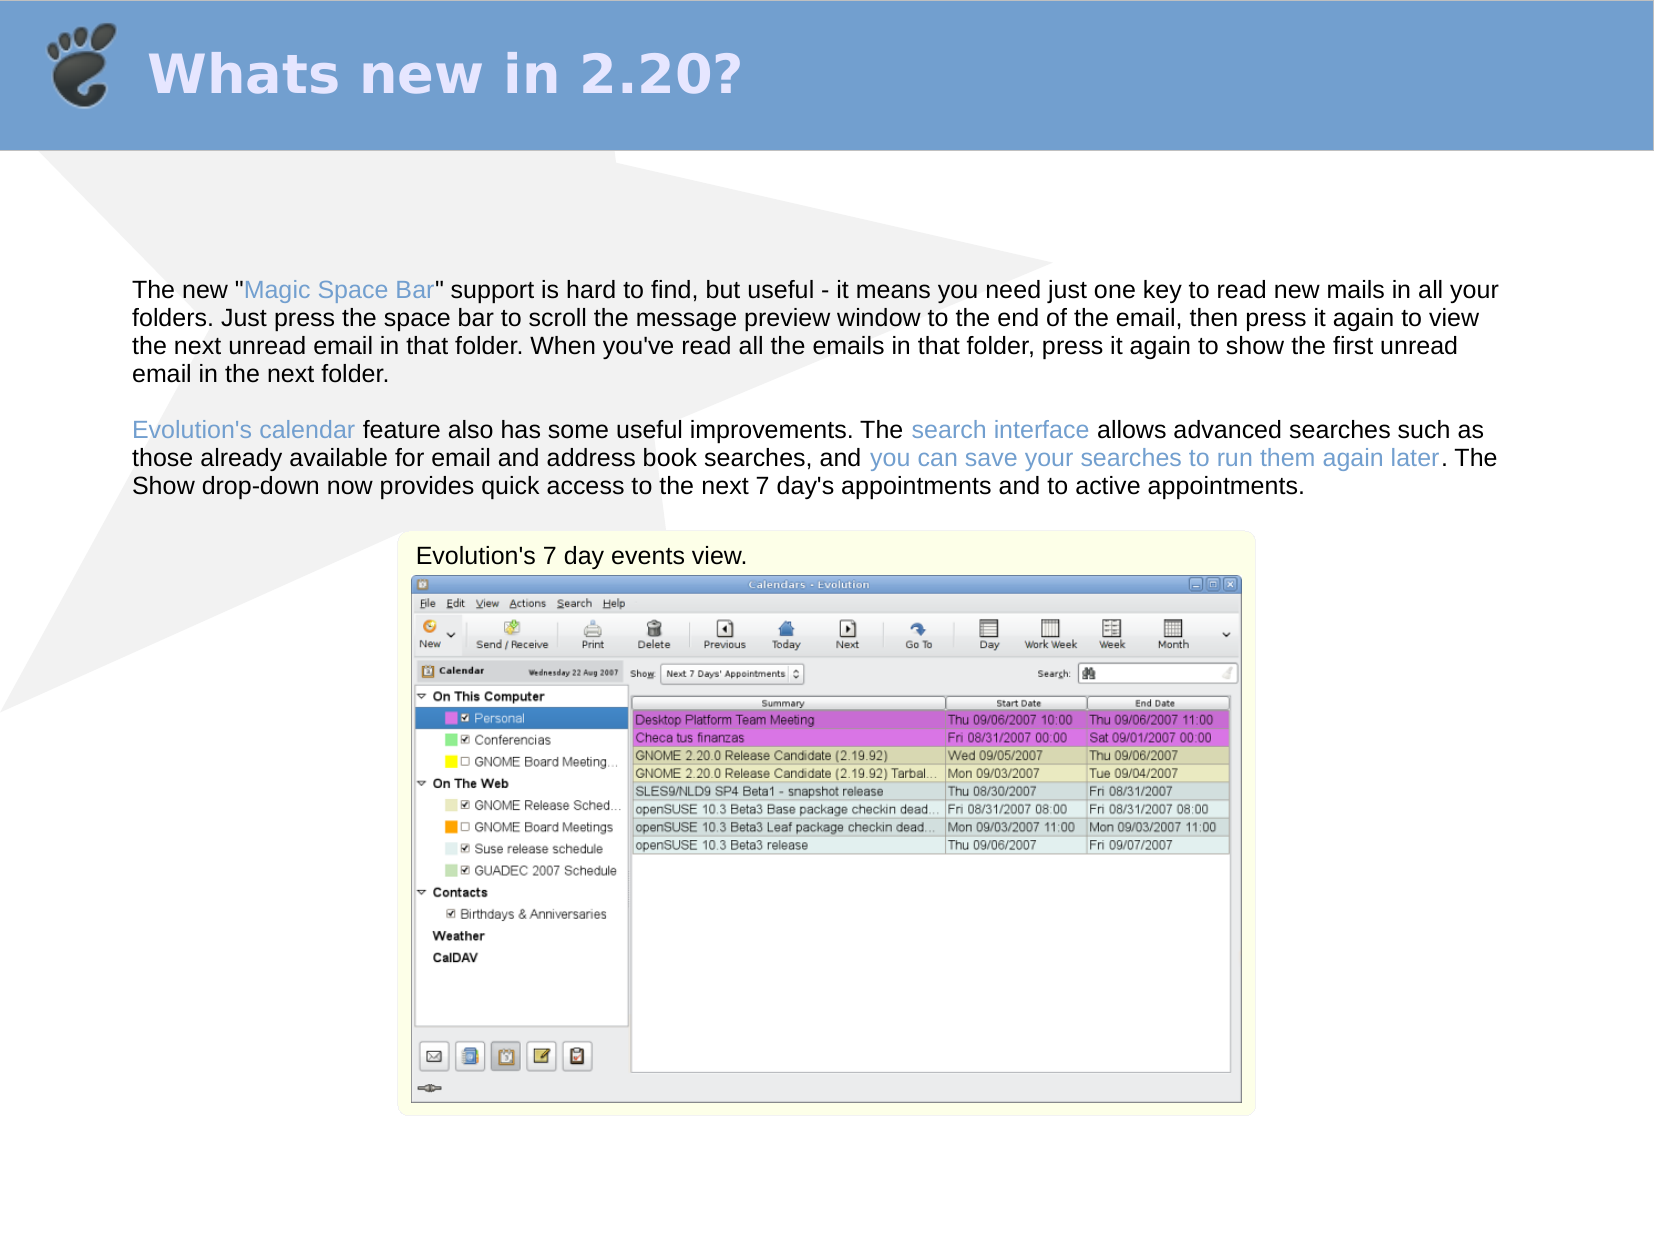

Whats new in 2.20?
#
The new "Magic Space Bar" support is hard to find, but useful - it means you need just one key to read new mails in all your folders. Just press the space bar to scroll the message preview window to the end of the email, then press it again to view the next unread email in that folder. When you've read all the emails in that folder, press it again to show the first unread email in the next folder.
Evolution's calendar feature also has some useful improvements. The search interface allows advanced searches such as those already available for email and address book searches, and you can save your searches to run them again later. The Show drop-down now provides quick access to the next 7 day's appointments and to active appointments.
Evolution's 7 day events view.